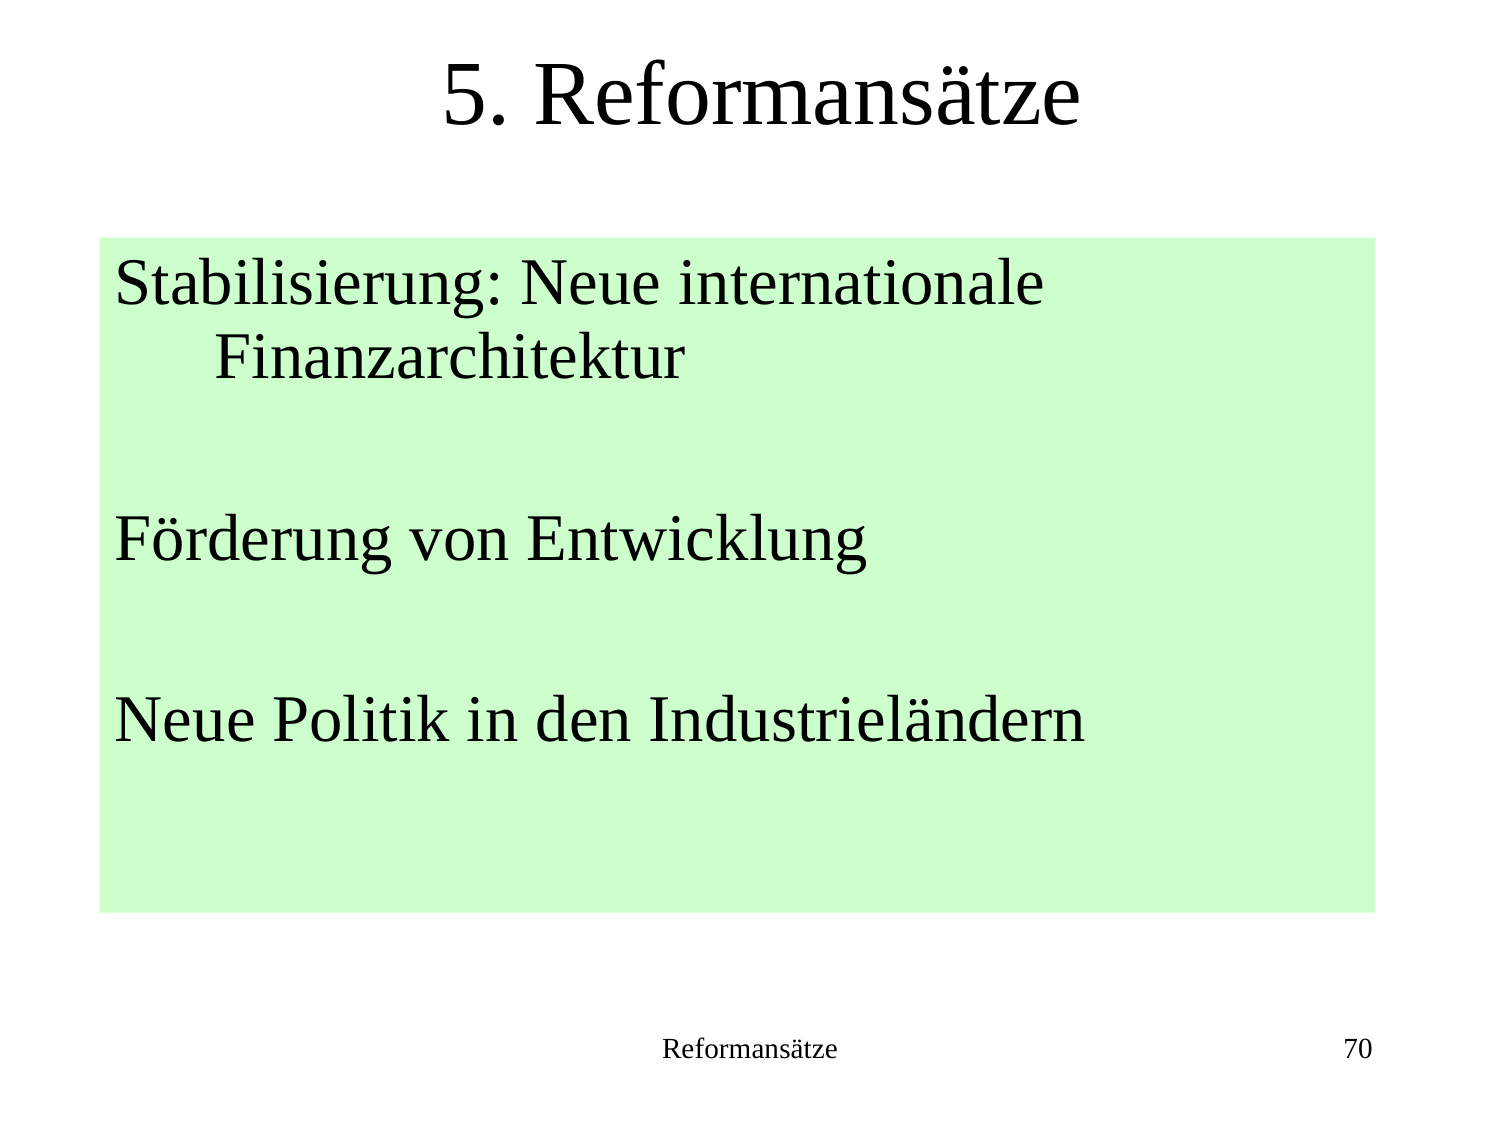

# 5. Reformansätze
Stabilisierung: Neue internationale Finanzarchitektur
Förderung von Entwicklung
Neue Politik in den Industrieländern
Reformansätze
70